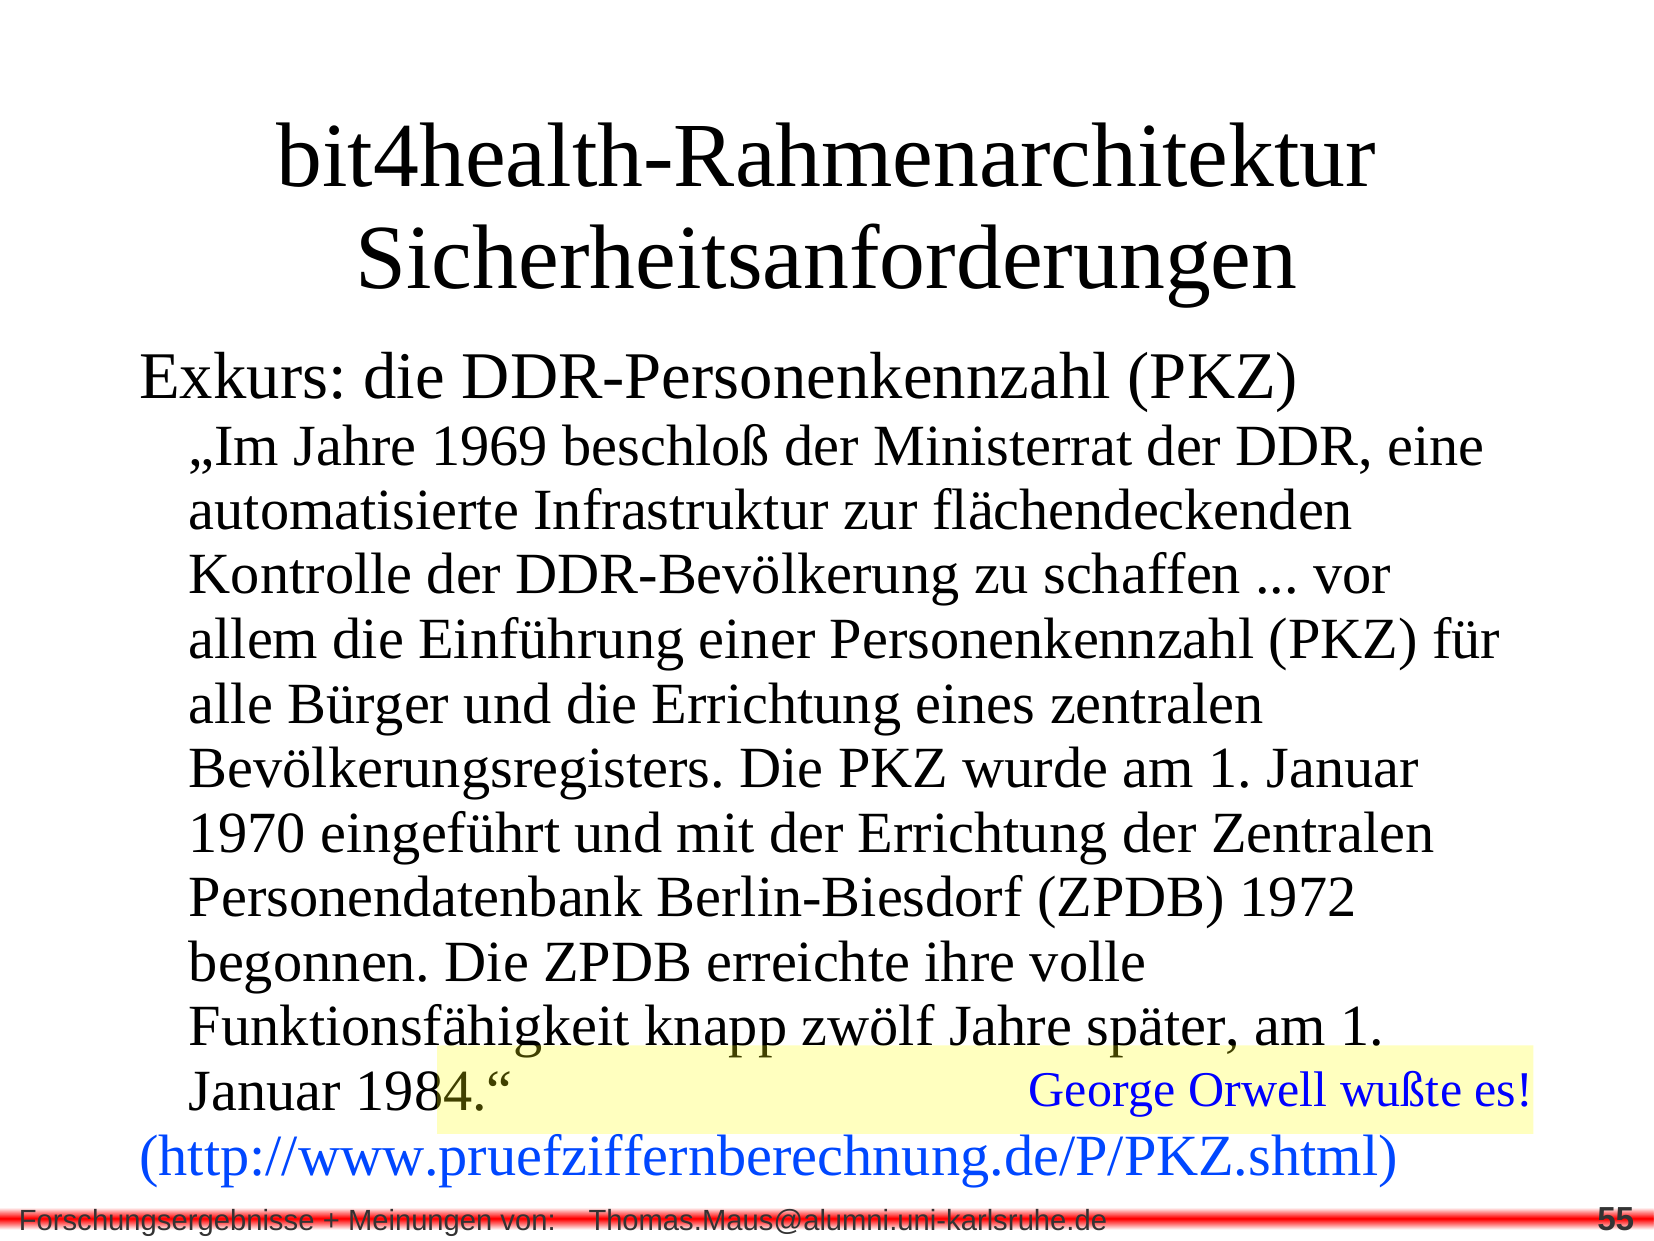

# bit4health-Rahmenarchitektur Sicherheitsanforderungen
Exkurs: die DDR-Personenkennzahl (PKZ)
„Im Jahre 1969 beschloß der Ministerrat der DDR, eine automatisierte Infrastruktur zur flächendeckenden Kontrolle der DDR-Bevölkerung zu schaffen ... vor allem die Einführung einer Personenkennzahl (PKZ) für alle Bürger und die Errichtung eines zentralen Bevölkerungsregisters. Die PKZ wurde am 1. Januar 1970 eingeführt und mit der Errichtung der Zentralen Personendatenbank Berlin-Biesdorf (ZPDB) 1972 begonnen. Die ZPDB erreichte ihre volle Funktionsfähigkeit knapp zwölf Jahre später, am 1. Januar 1984.“
(http://www.pruefziffernberechnung.de/P/PKZ.shtml)
George Orwell wußte es!